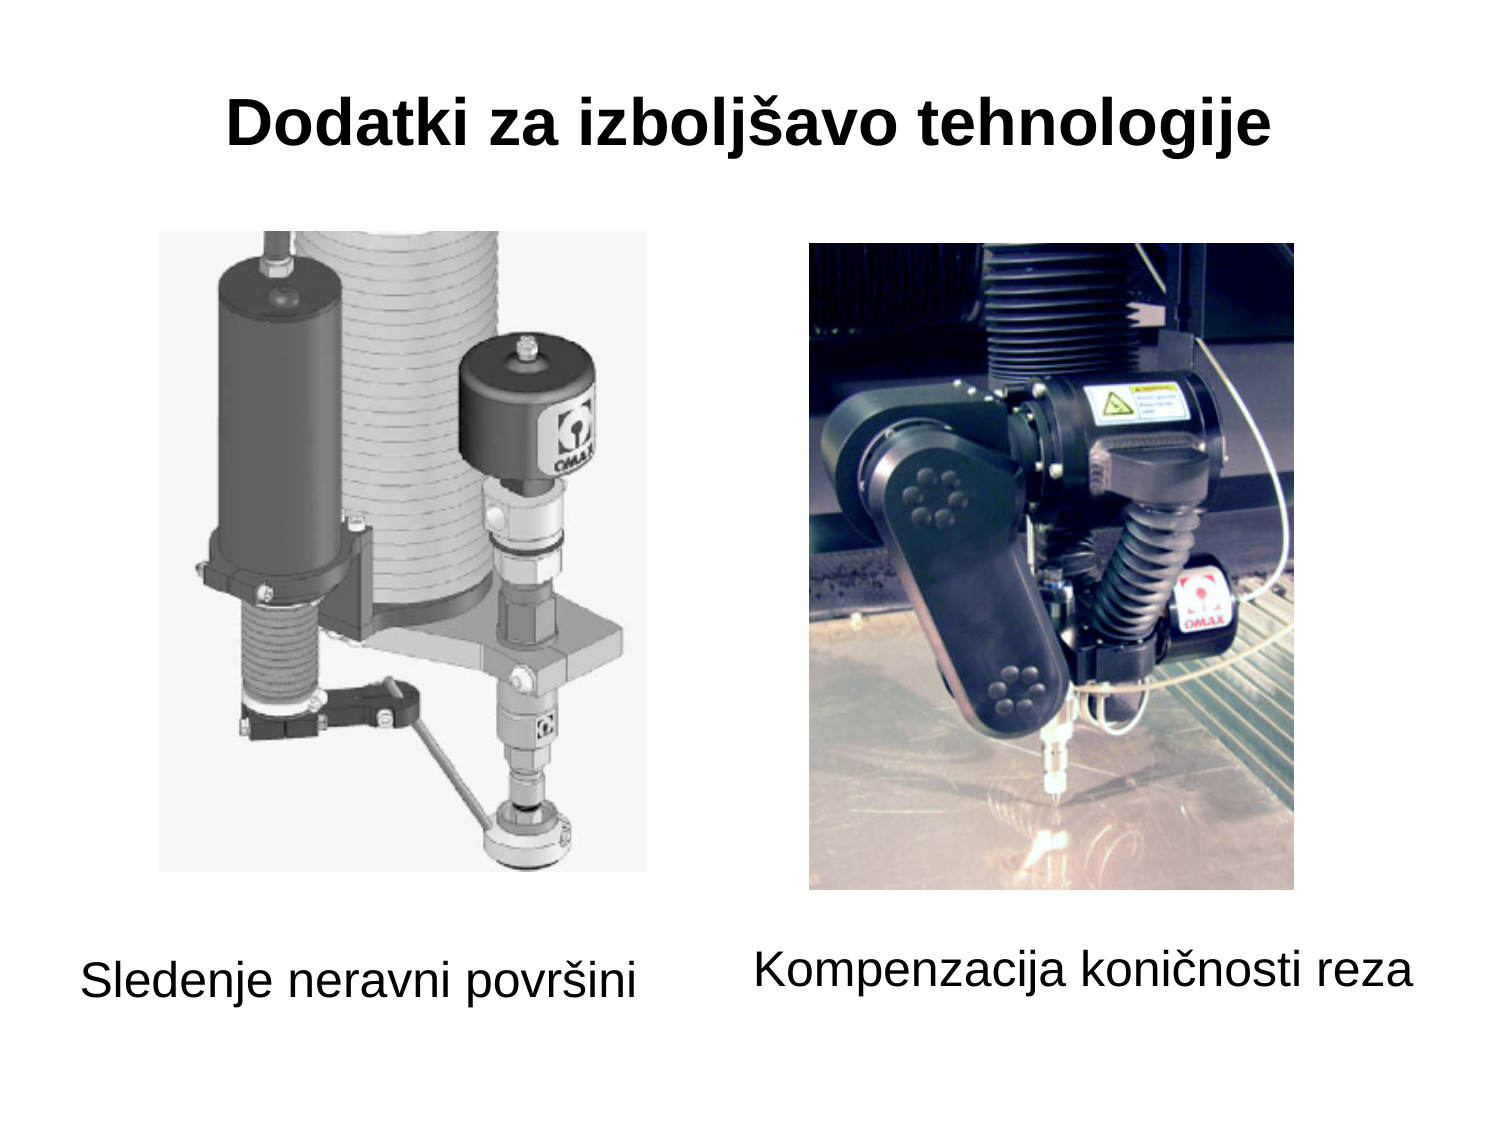

# Dodatki za izboljšavo tehnologije
Kompenzacija koničnosti reza
Sledenje neravni površini